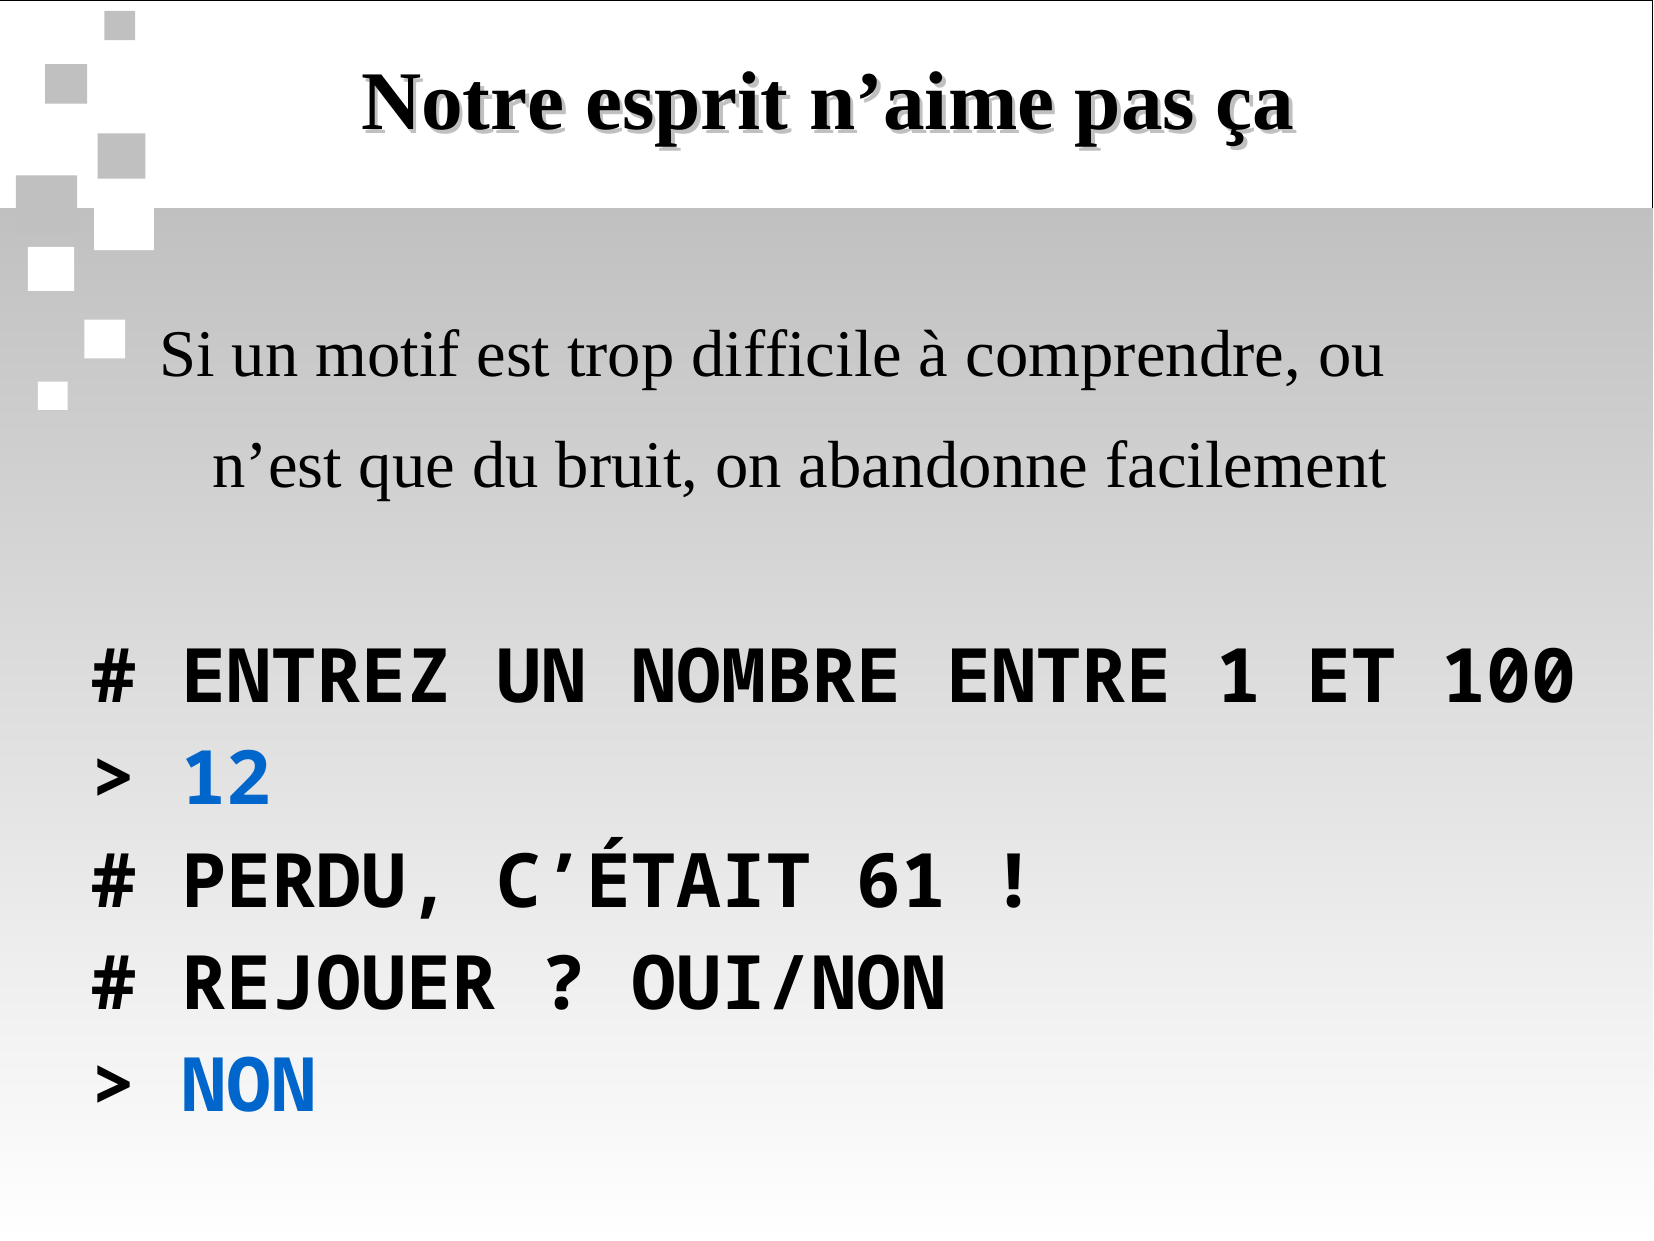

# Notre esprit n’aime pas ça
Si un motif est trop difficile à comprendre, ou n’est que du bruit, on abandonne facilement
# ENTREZ UN NOMBRE ENTRE 1 ET 100
> 12
# PERDU, C’ÉTAIT 61 !
# REJOUER ? OUI/NON
> NON